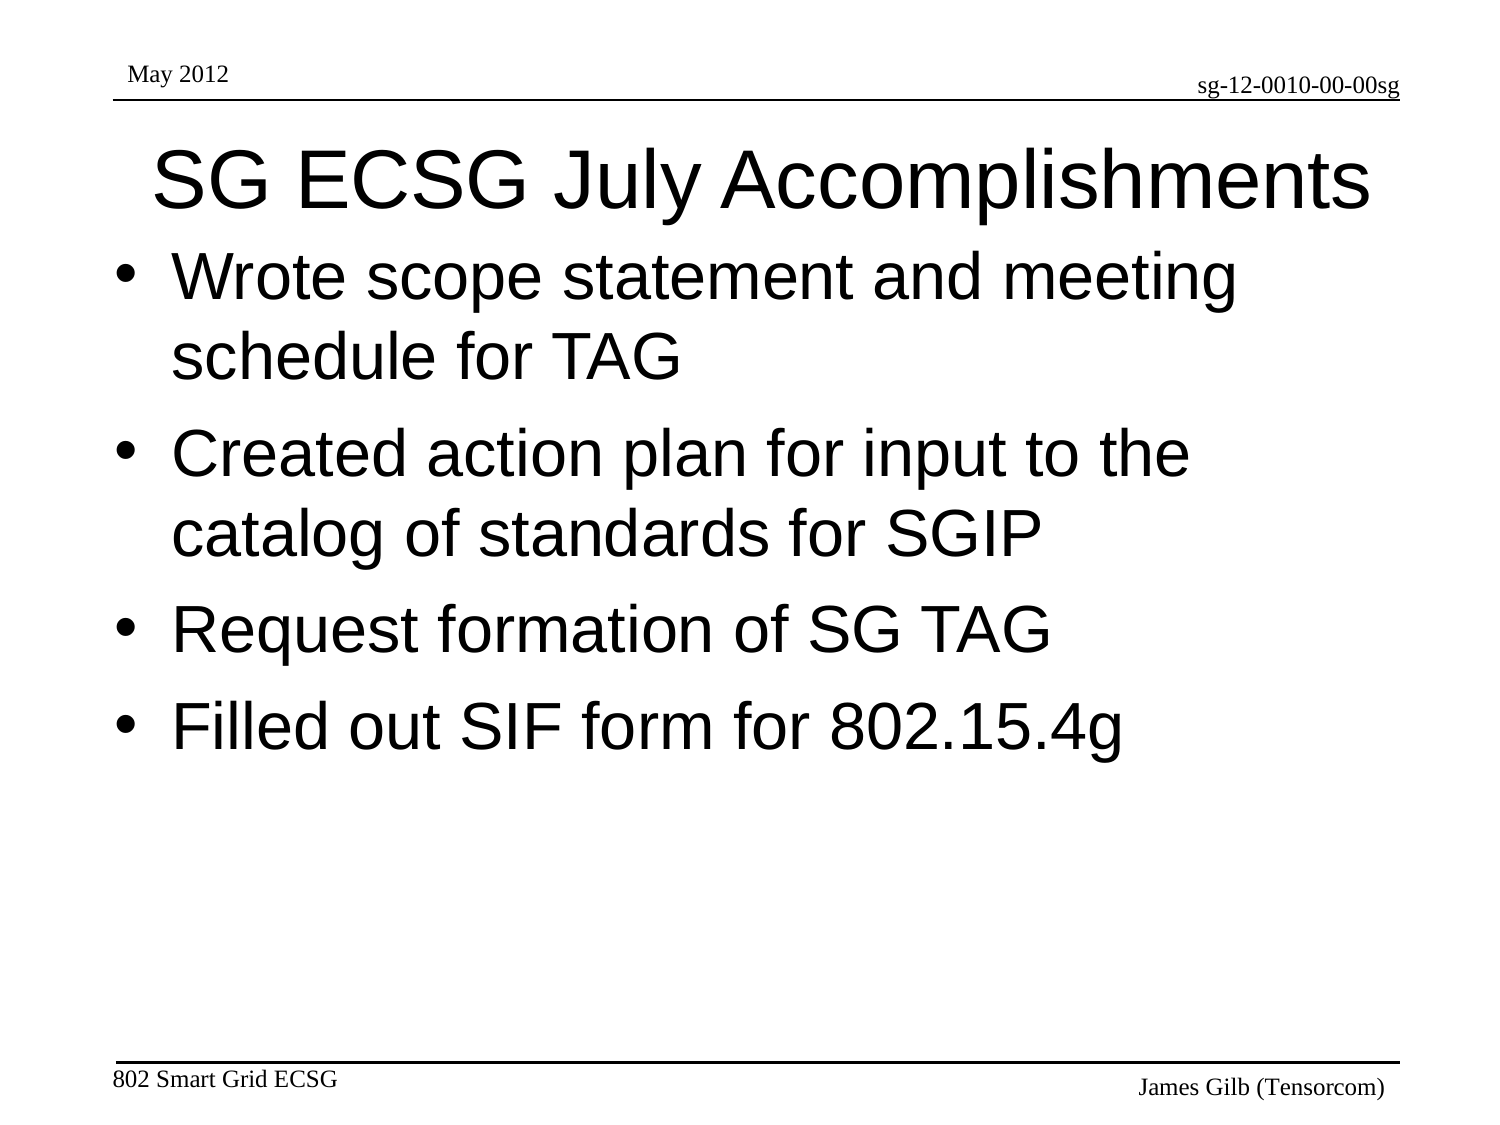

# SG ECSG July Accomplishments
Wrote scope statement and meeting schedule for TAG
Created action plan for input to the catalog of standards for SGIP
Request formation of SG TAG
Filled out SIF form for 802.15.4g